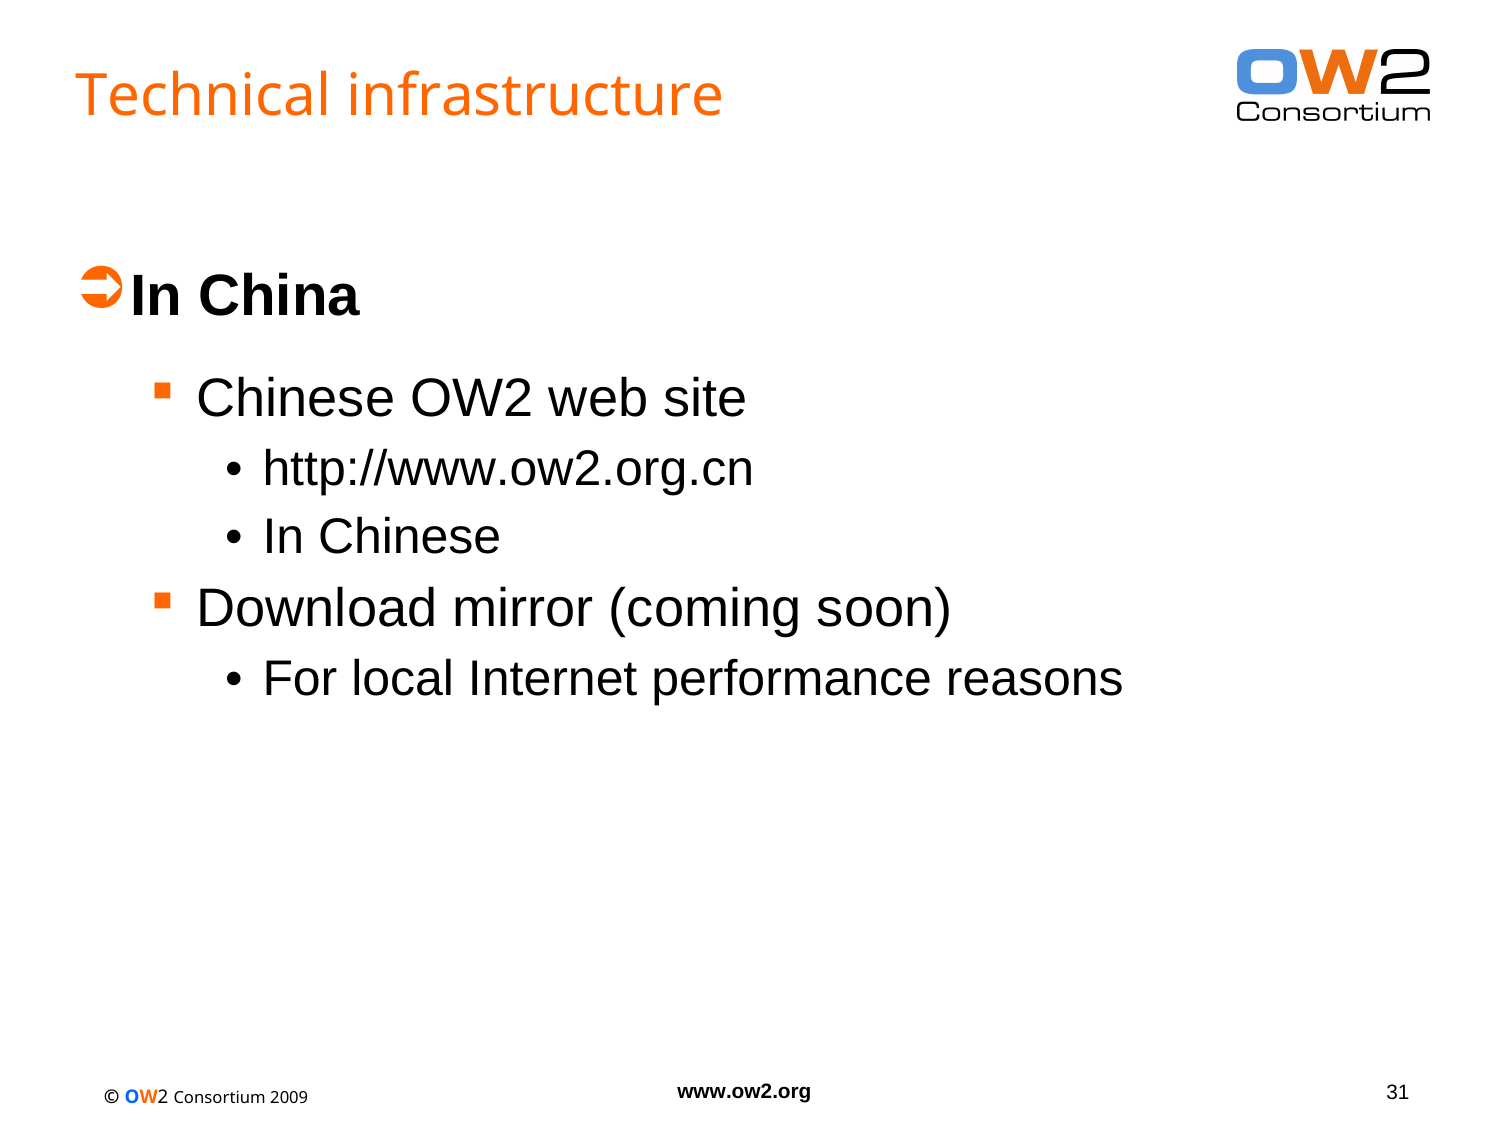

# Technical infrastructure
In China
Chinese OW2 web site
http://www.ow2.org.cn
In Chinese
Download mirror (coming soon)
For local Internet performance reasons
31